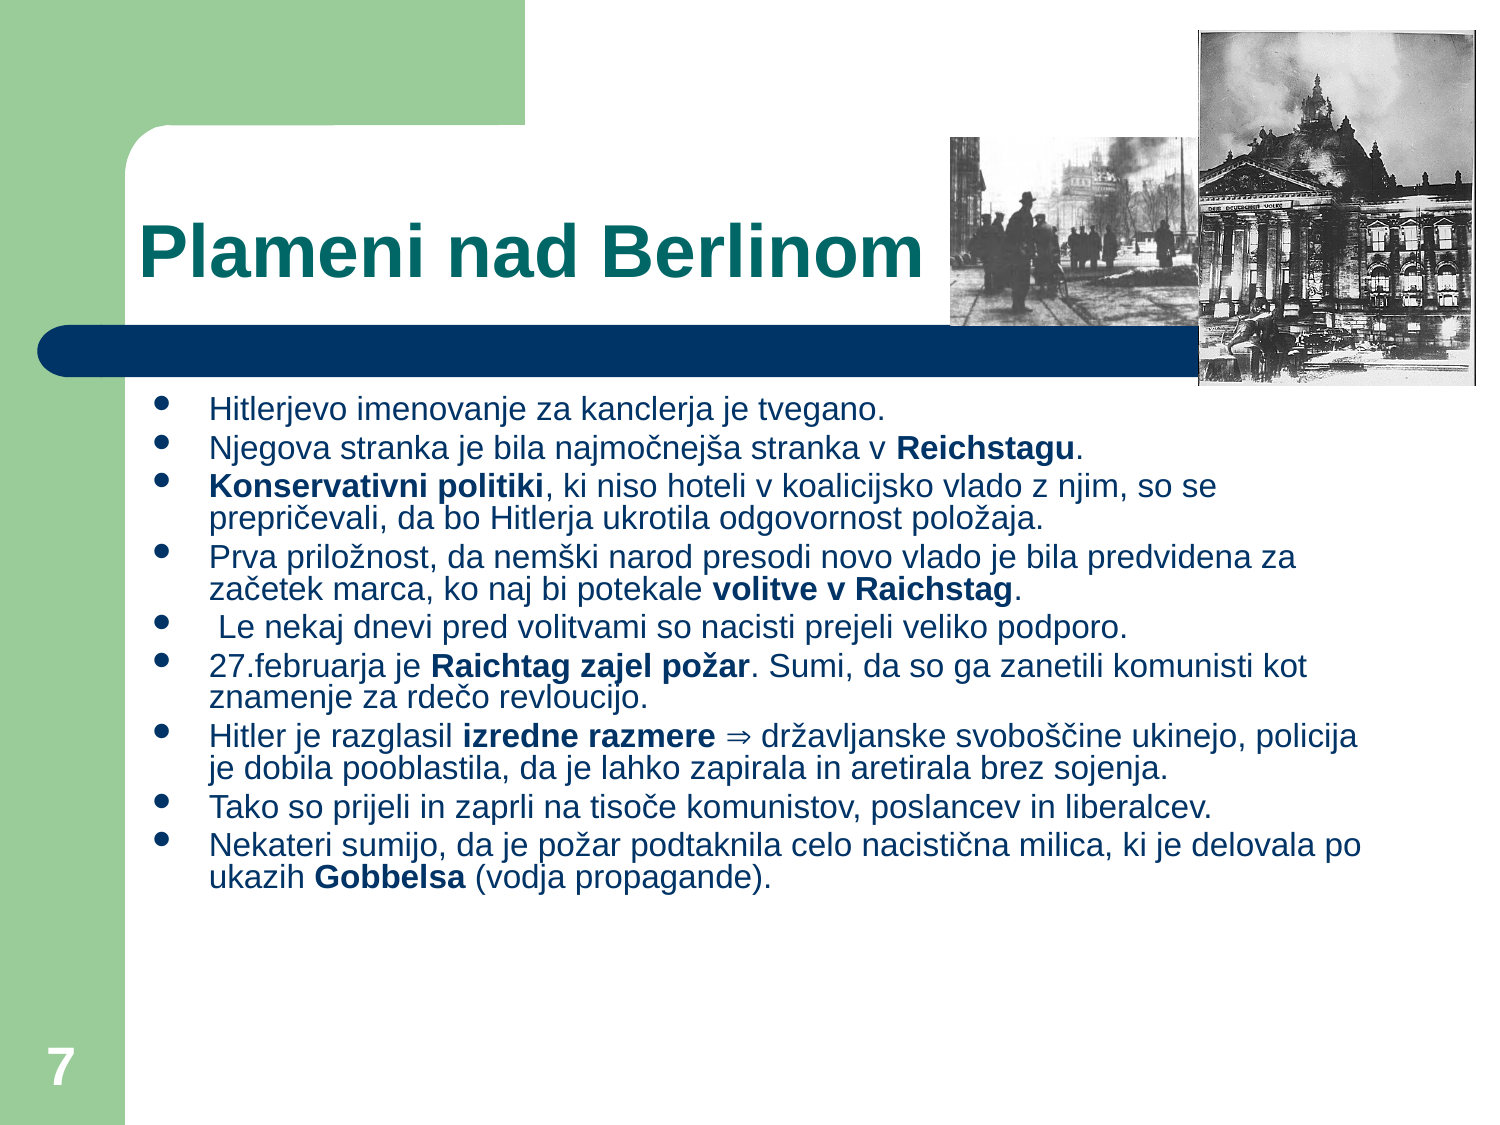

# Plameni nad Berlinom
Hitlerjevo imenovanje za kanclerja je tvegano.
Njegova stranka je bila najmočnejša stranka v Reichstagu.
Konservativni politiki, ki niso hoteli v koalicijsko vlado z njim, so se prepričevali, da bo Hitlerja ukrotila odgovornost položaja.
Prva priložnost, da nemški narod presodi novo vlado je bila predvidena za začetek marca, ko naj bi potekale volitve v Raichstag.
 Le nekaj dnevi pred volitvami so nacisti prejeli veliko podporo.
27.februarja je Raichtag zajel požar. Sumi, da so ga zanetili komunisti kot znamenje za rdečo revloucijo.
Hitler je razglasil izredne razmere  državljanske svoboščine ukinejo, policija je dobila pooblastila, da je lahko zapirala in aretirala brez sojenja.
Tako so prijeli in zaprli na tisoče komunistov, poslancev in liberalcev.
Nekateri sumijo, da je požar podtaknila celo nacistična milica, ki je delovala po ukazih Gobbelsa (vodja propagande).